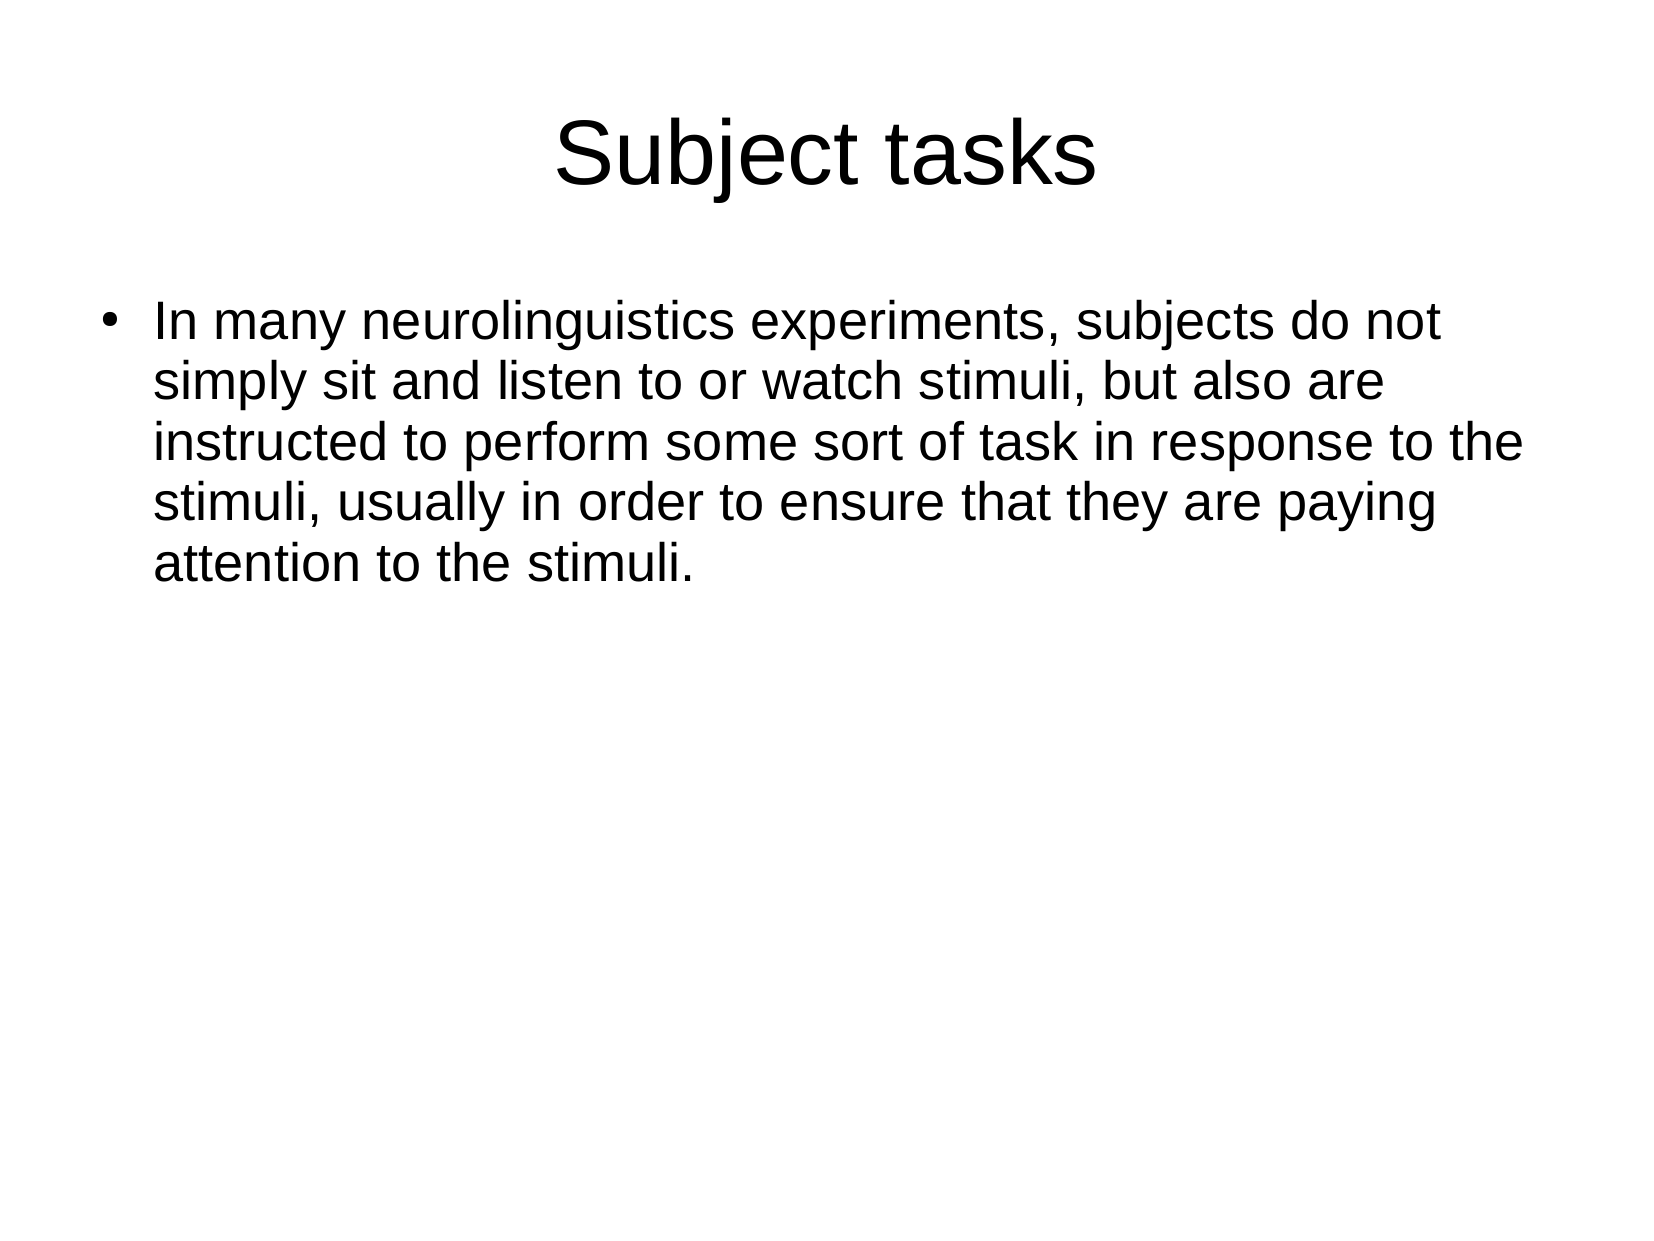

# Subject tasks
In many neurolinguistics experiments, subjects do not simply sit and listen to or watch stimuli, but also are instructed to perform some sort of task in response to the stimuli, usually in order to ensure that they are paying attention to the stimuli.